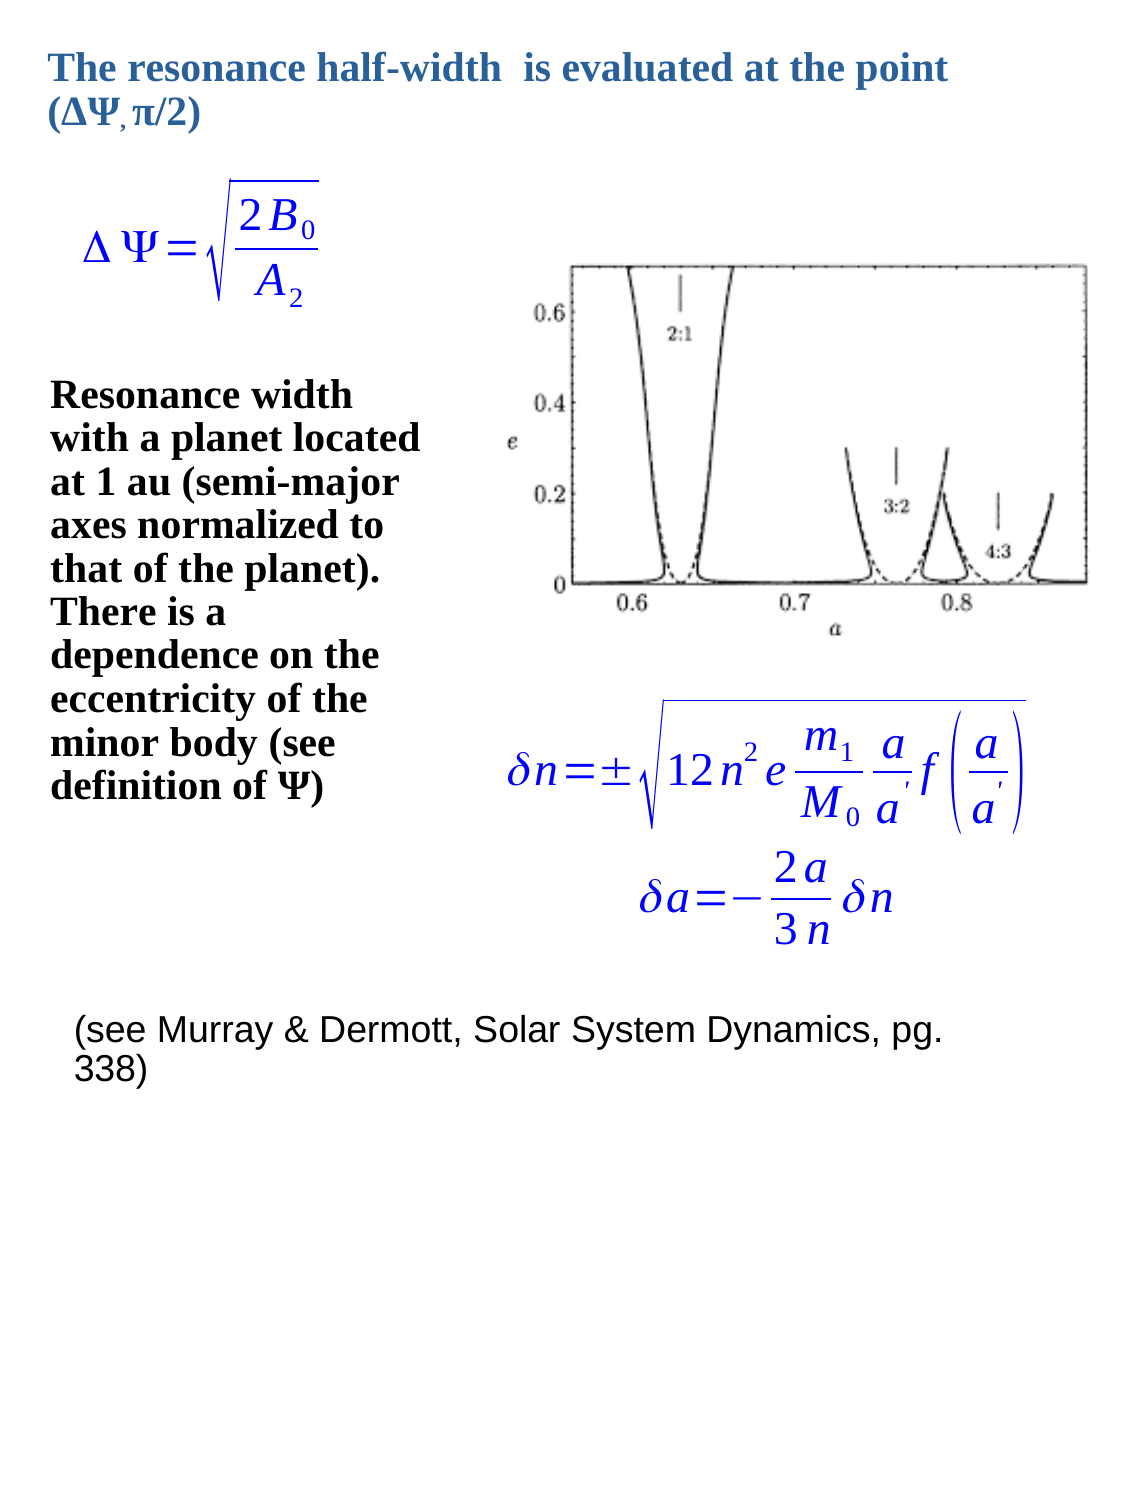

The resonance half-width is evaluated at the point
(ΔΨ, π/2)
Resonance width with a planet located at 1 au (semi-major axes normalized to that of the planet). There is a dependence on the eccentricity of the minor body (see definition of Ψ)
(see Murray & Dermott, Solar System Dynamics, pg. 338)